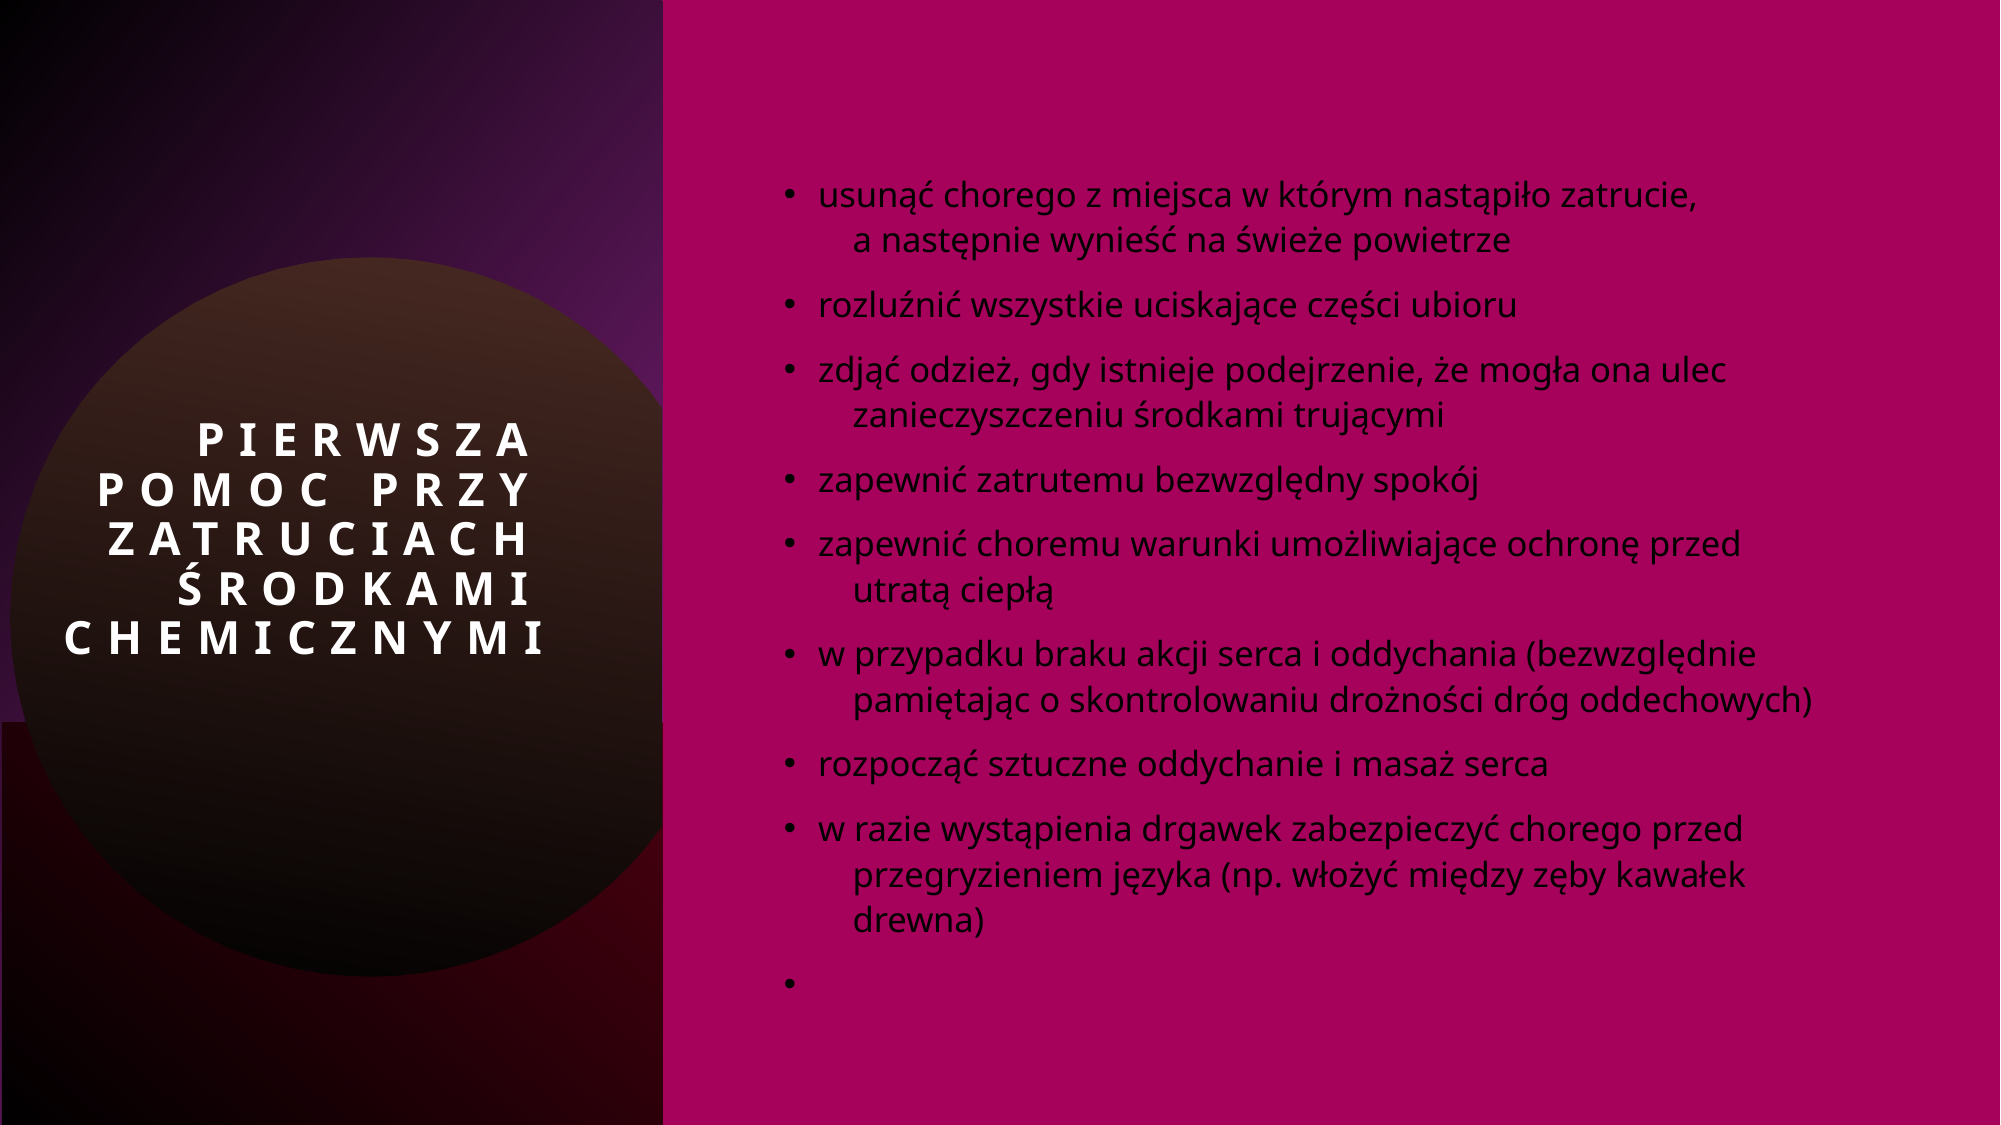

# Pierwsza pomoc przy zatruciach środkami chemicznymi
usunąć chorego z miejsca w którym nastąpiło zatrucie, a następnie wynieść na świeże powietrze
rozluźnić wszystkie uciskające części ubioru
zdjąć odzież, gdy istnieje podejrzenie, że mogła ona ulec zanieczyszczeniu środkami trującymi
zapewnić zatrutemu bezwzględny spokój
zapewnić choremu warunki umożliwiające ochronę przed utratą ciepłą
w przypadku braku akcji serca i oddychania (bezwzględnie pamiętając o skontrolowaniu drożności dróg oddechowych)
rozpocząć sztuczne oddychanie i masaż serca
w razie wystąpienia drgawek zabezpieczyć chorego przed przegryzieniem języka (np. włożyć między zęby kawałek drewna)